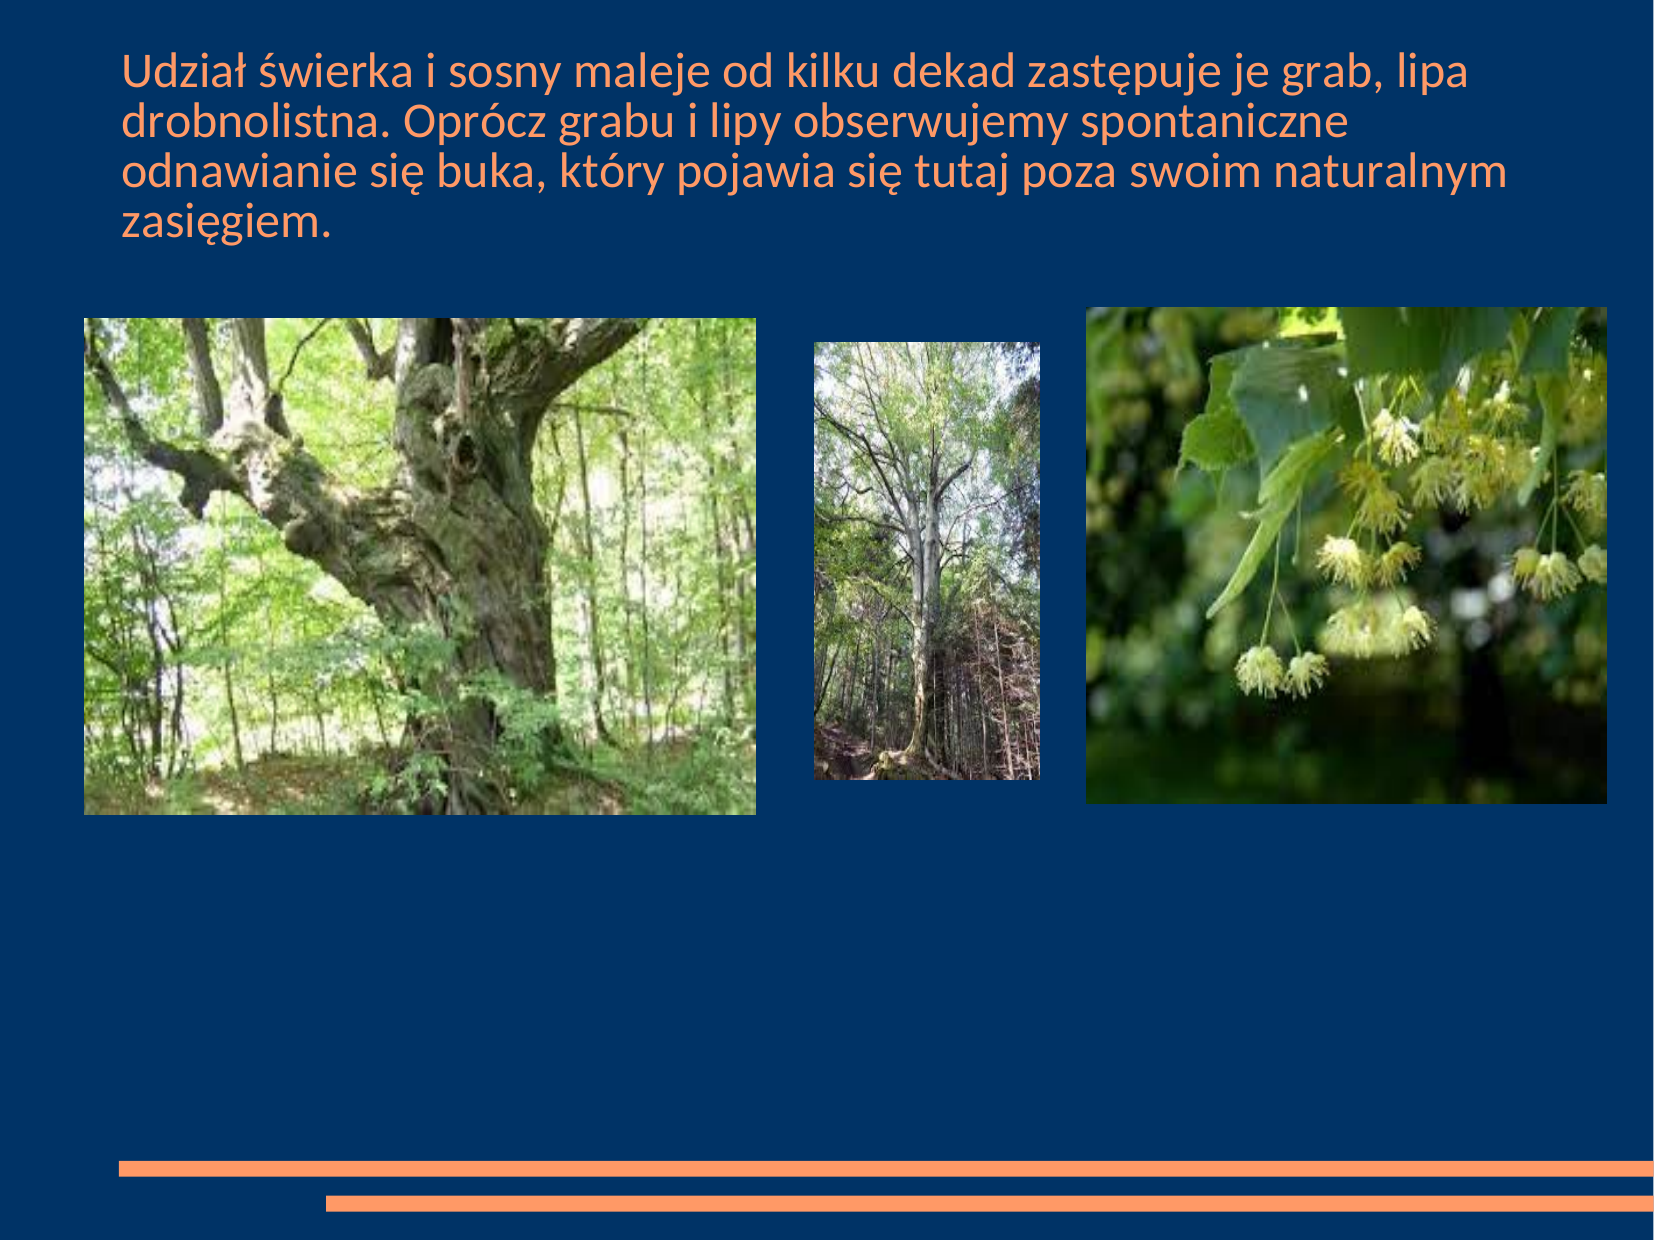

# Udział świerka i sosny maleje od kilku dekad zastępuje je grab, lipa drobnolistna. Oprócz grabu i lipy obserwujemy spontaniczne odnawianie się buka, który pojawia się tutaj poza swoim naturalnym zasięgiem.